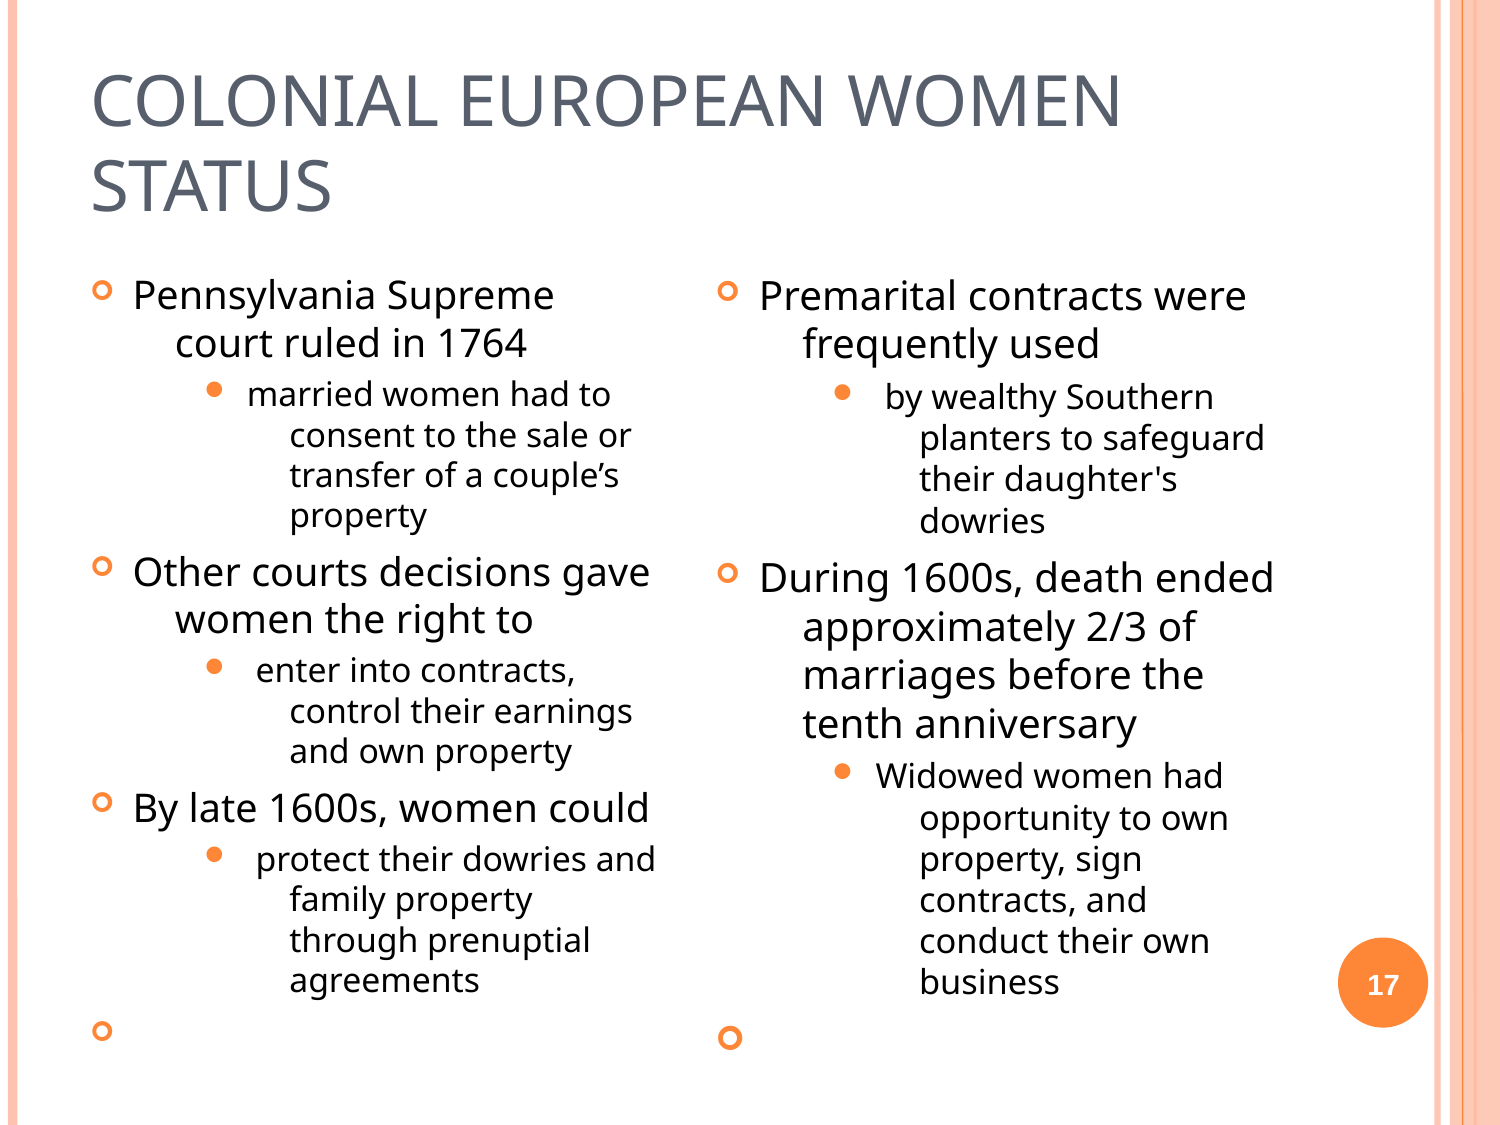

# Colonial European Women Status
Pennsylvania Supreme court ruled in 1764
married women had to consent to the sale or transfer of a couple’s property
Other courts decisions gave women the right to
 enter into contracts, control their earnings and own property
By late 1600s, women could
 protect their dowries and family property through prenuptial agreements
Premarital contracts were frequently used
 by wealthy Southern planters to safeguard their daughter's dowries
During 1600s, death ended approximately 2/3 of marriages before the tenth anniversary
Widowed women had opportunity to own property, sign contracts, and conduct their own business